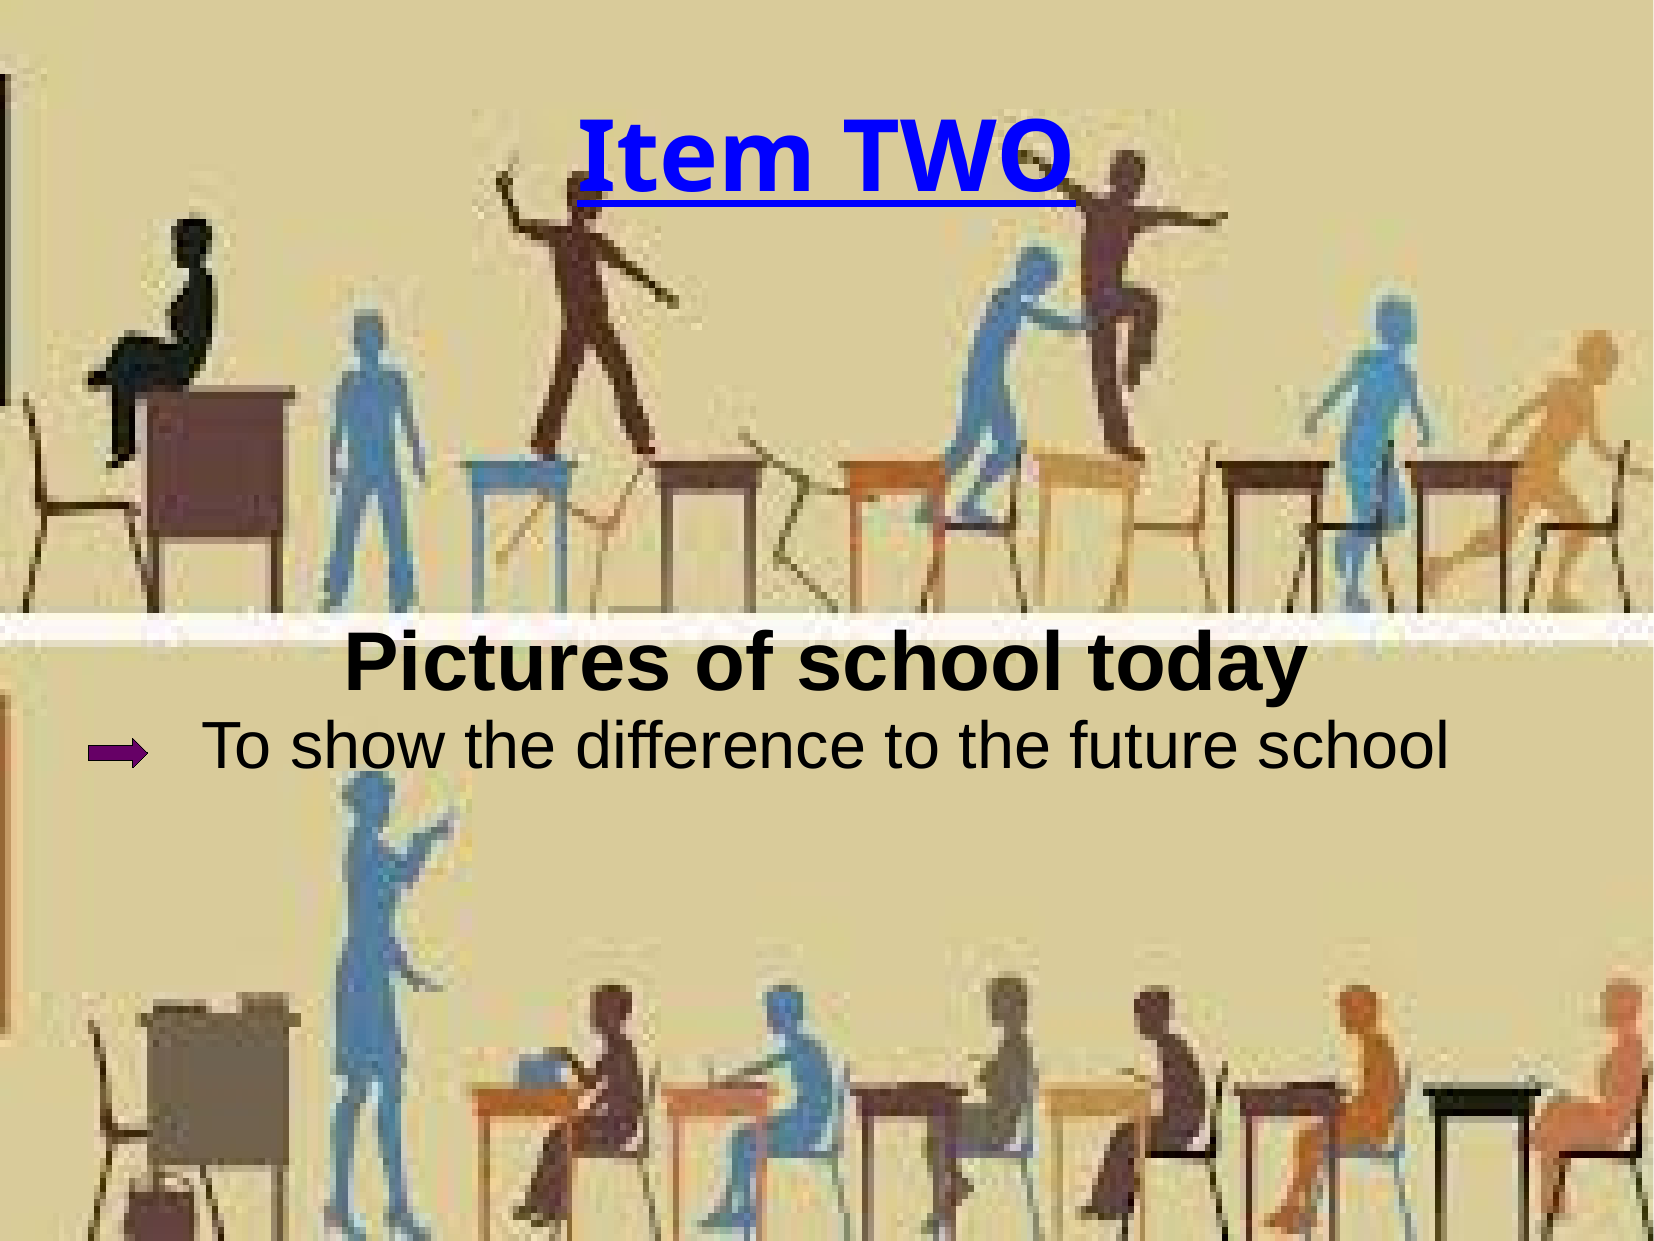

# Item TWO
Pictures of school today
To show the difference to the future school